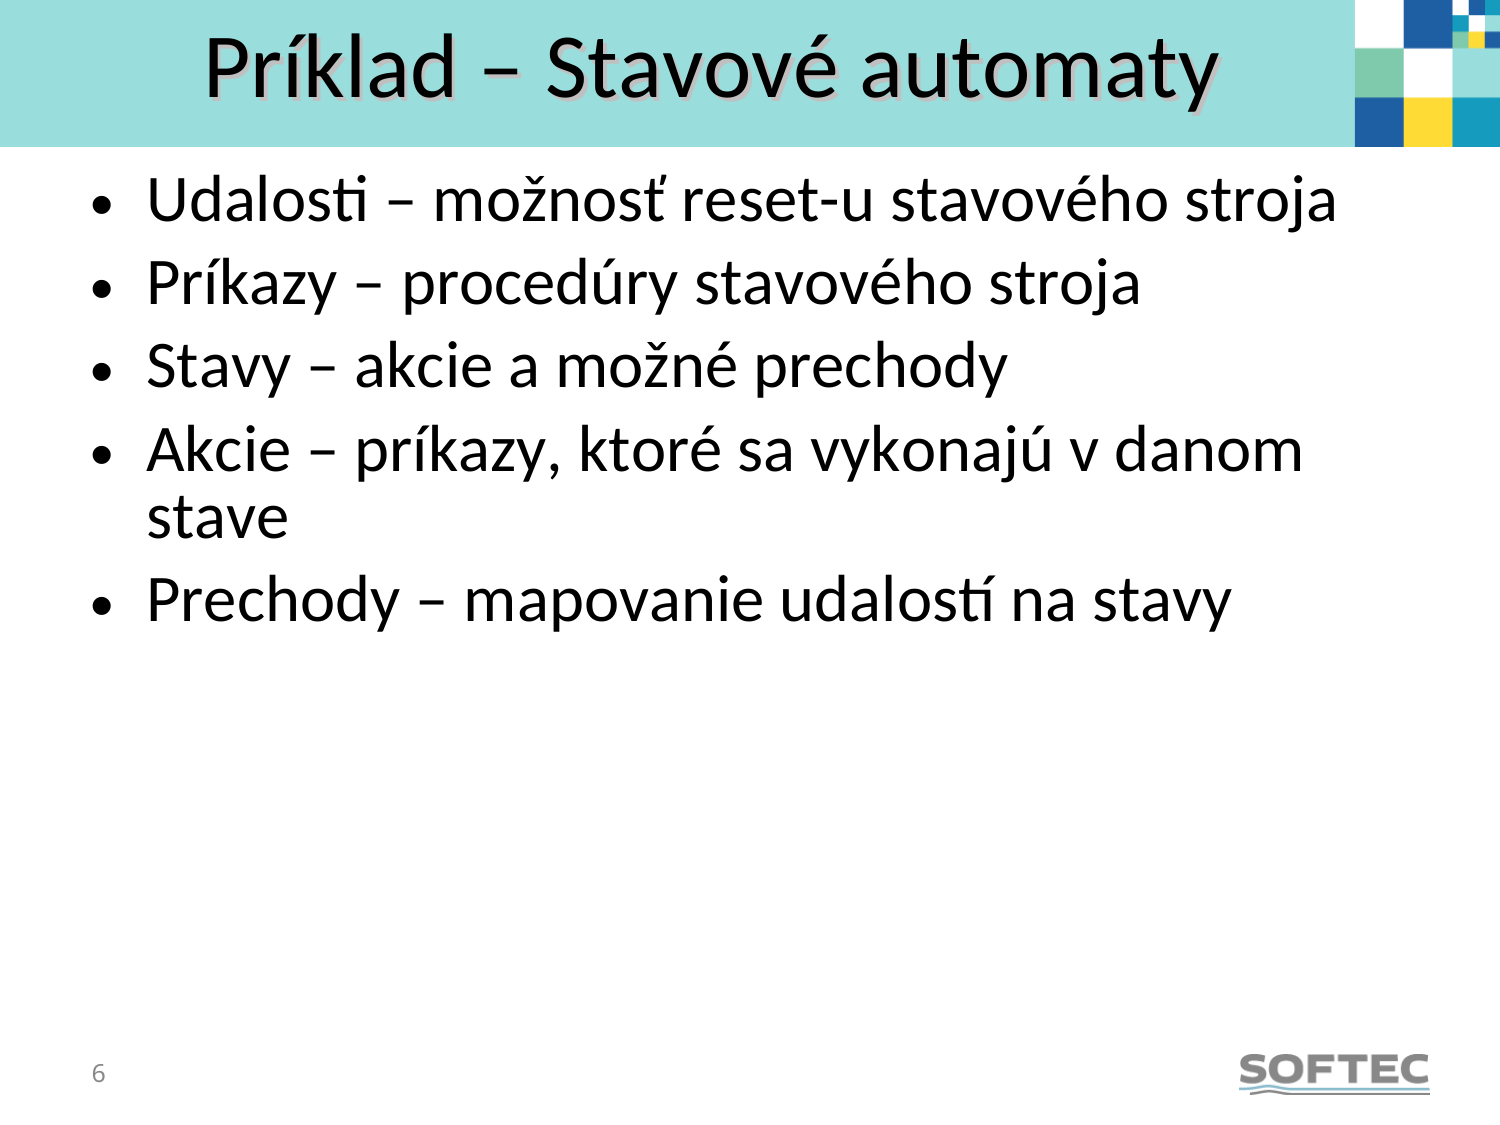

# Príklad – Stavové automaty
Udalosti – možnosť reset-u stavového stroja
Príkazy – procedúry stavového stroja
Stavy – akcie a možné prechody
Akcie – príkazy, ktoré sa vykonajú v danom stave
Prechody – mapovanie udalostí na stavy